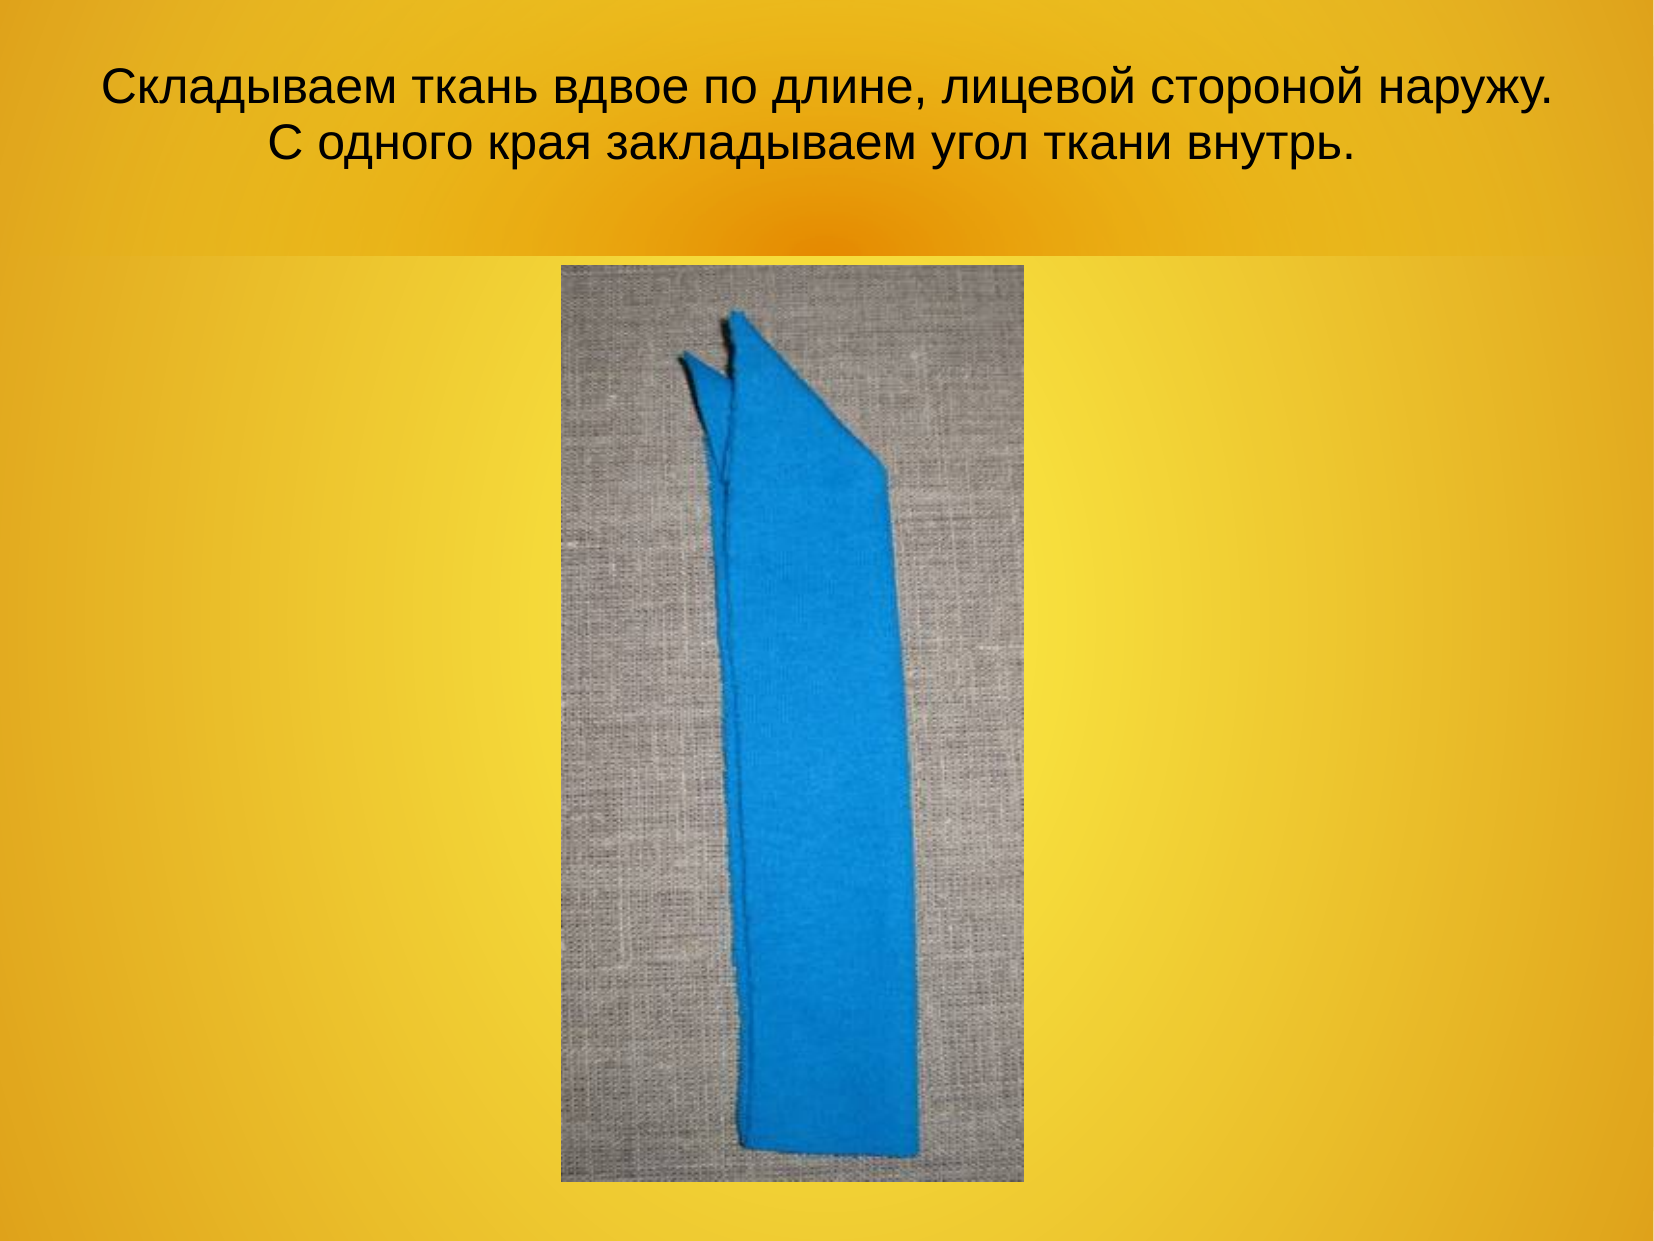

Складываем ткань вдвое по длине, лицевой стороной наружу.
С одного края закладываем угол ткани внутрь.